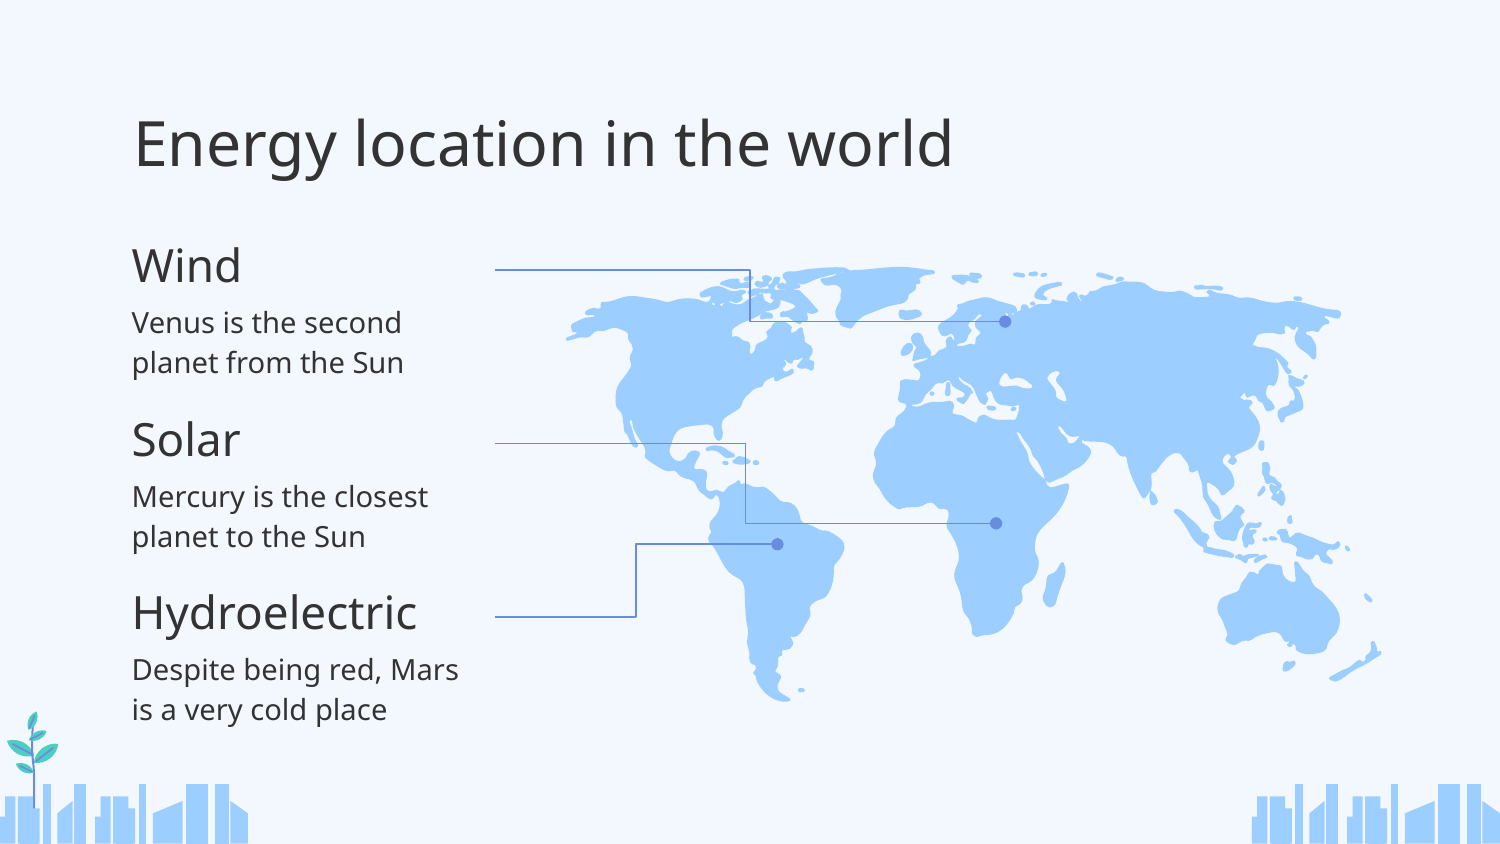

# Energy location in the world
Wind
Venus is the second planet from the Sun
Solar
Mercury is the closest planet to the Sun
Hydroelectric
Despite being red, Mars is a very cold place